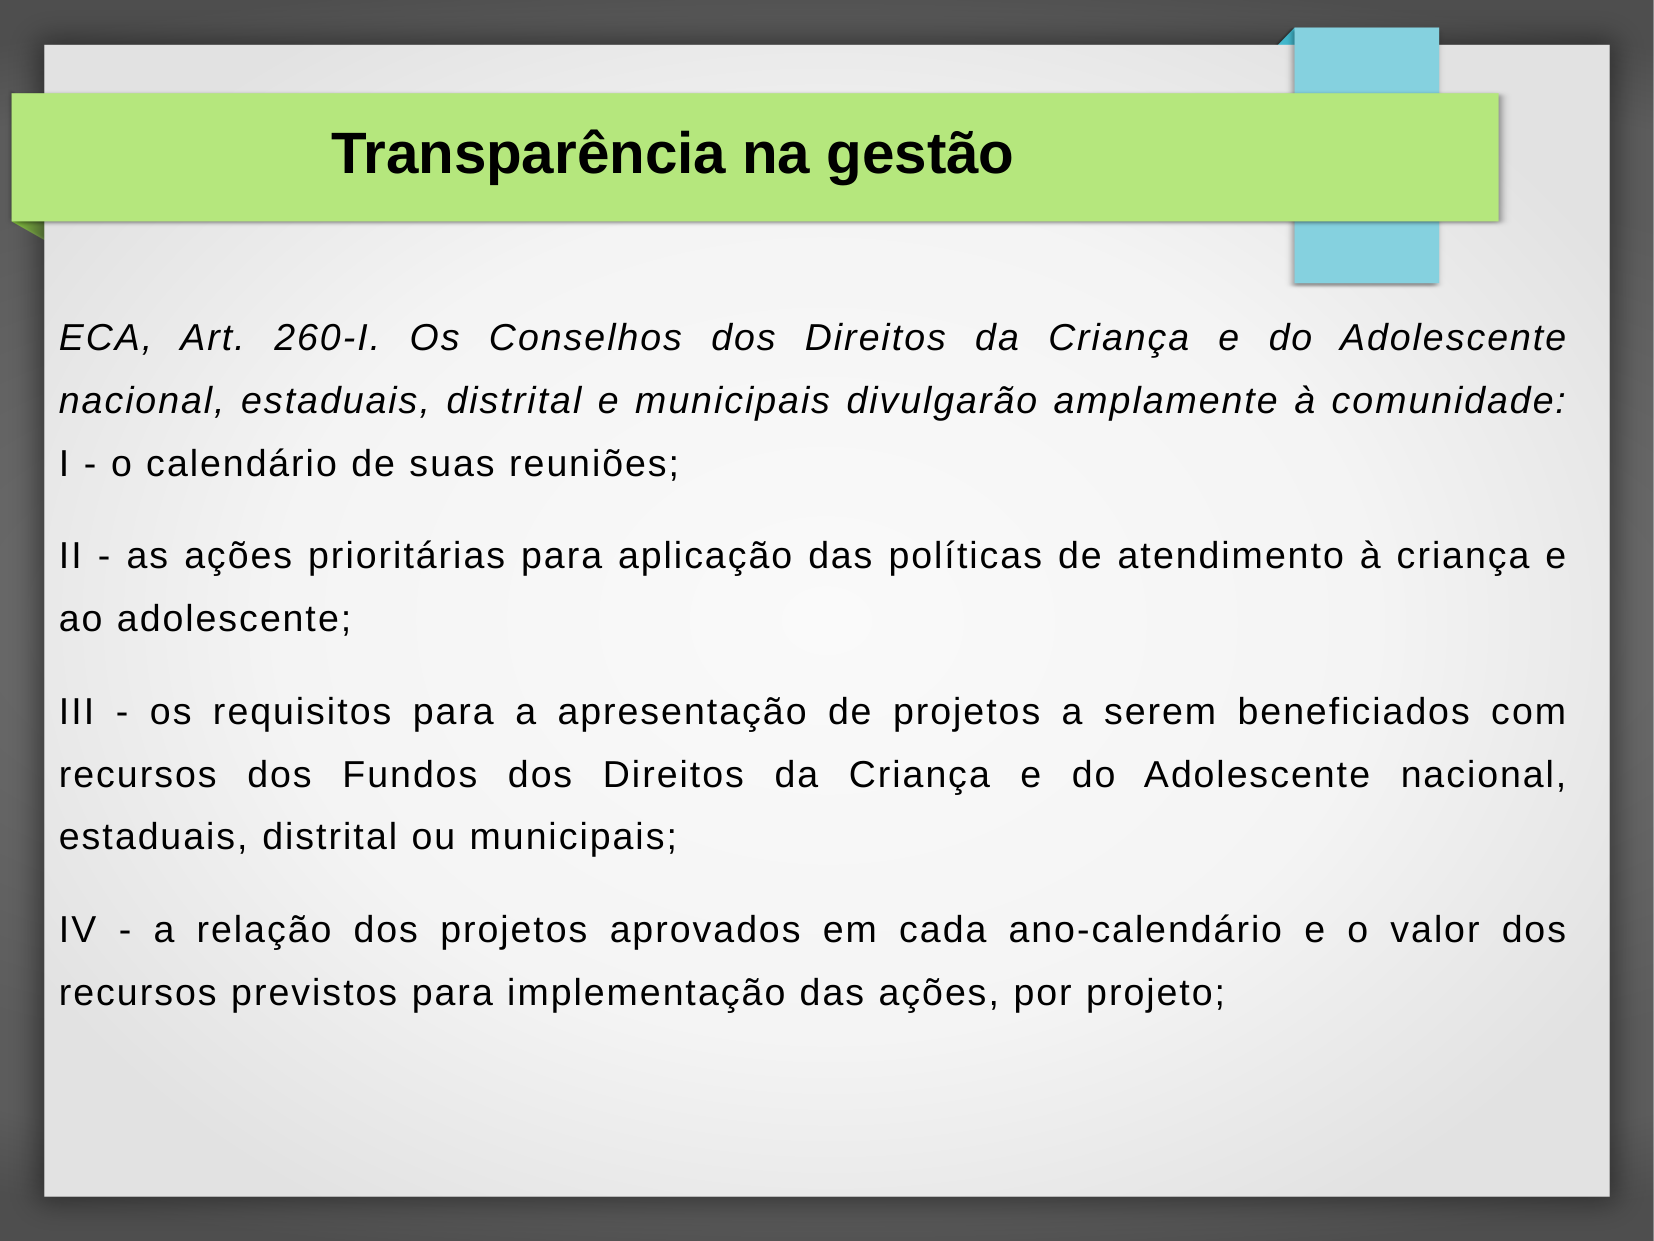

# Transparência na gestão
ECA, Art. 260-I. Os Conselhos dos Direitos da Criança e do Adolescente nacional, estaduais, distrital e municipais divulgarão amplamente à comunidade: I - o calendário de suas reuniões;
II - as ações prioritárias para aplicação das políticas de atendimento à criança e ao adolescente;
III - os requisitos para a apresentação de projetos a serem beneficiados com recursos dos Fundos dos Direitos da Criança e do Adolescente nacional, estaduais, distrital ou municipais;
IV - a relação dos projetos aprovados em cada ano-calendário e o valor dos recursos previstos para implementação das ações, por projeto;